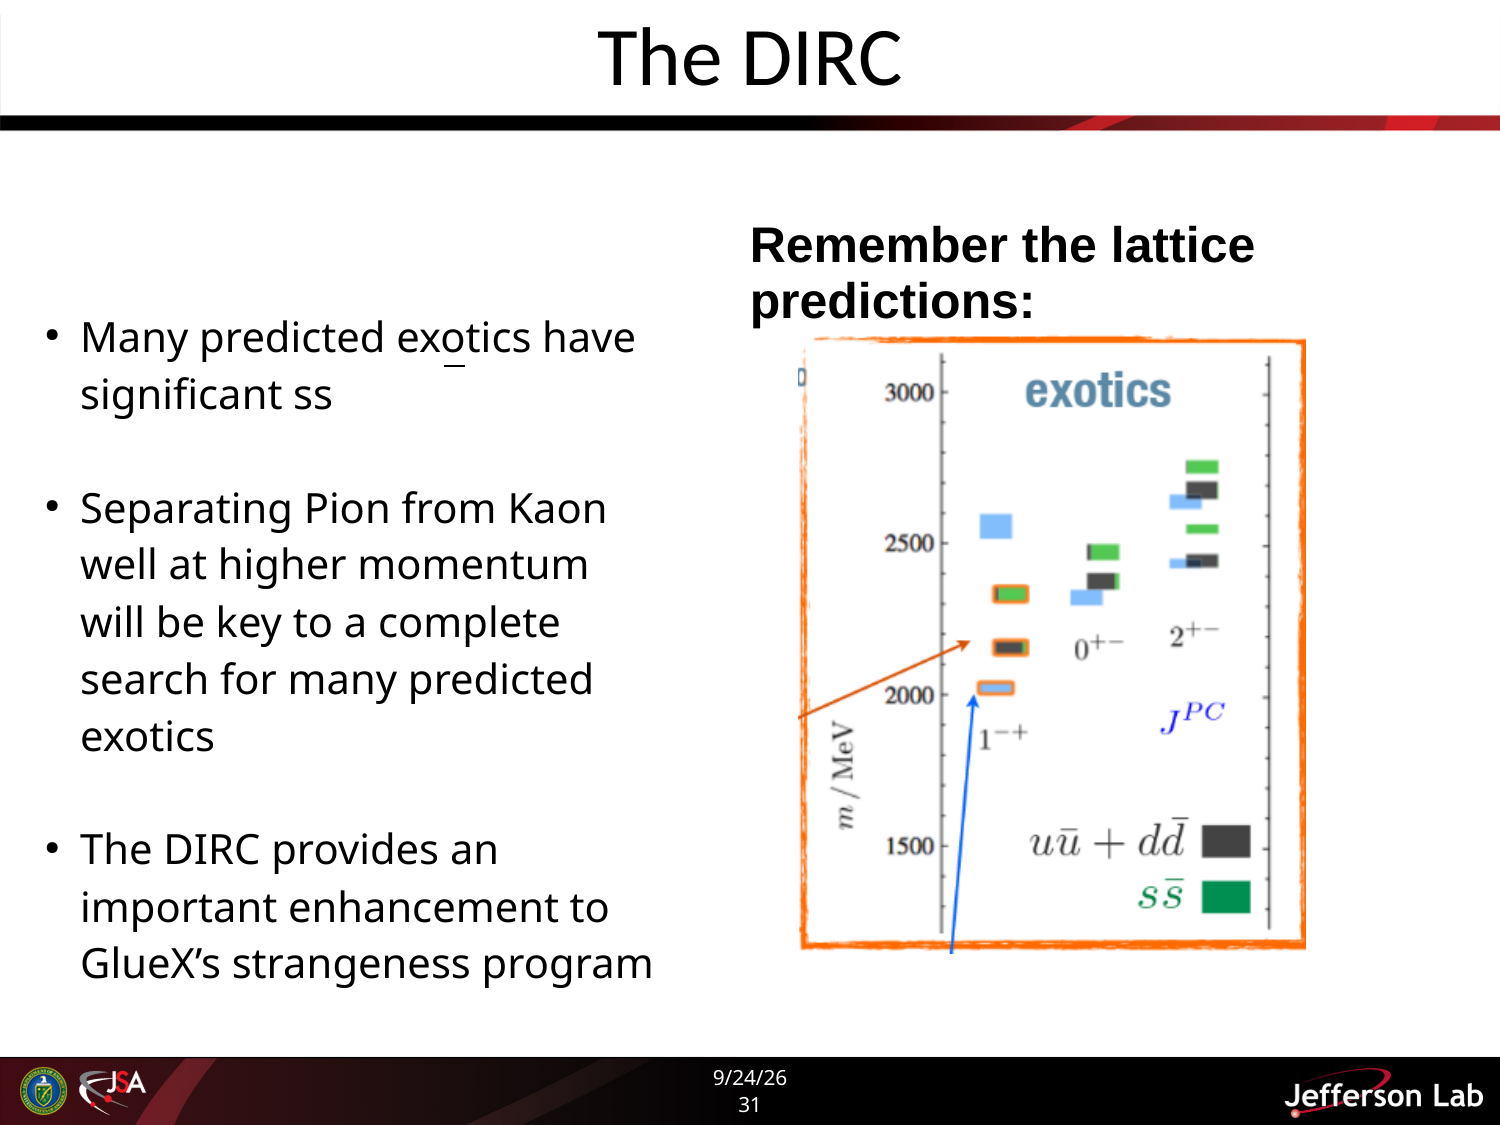

# The DIRC
Remember the lattice predictions:
Many predicted exotics have significant ss
Separating Pion from Kaon well at higher momentum will be key to a complete search for many predicted exotics
The DIRC provides an important enhancement to GlueX’s strangeness program
31